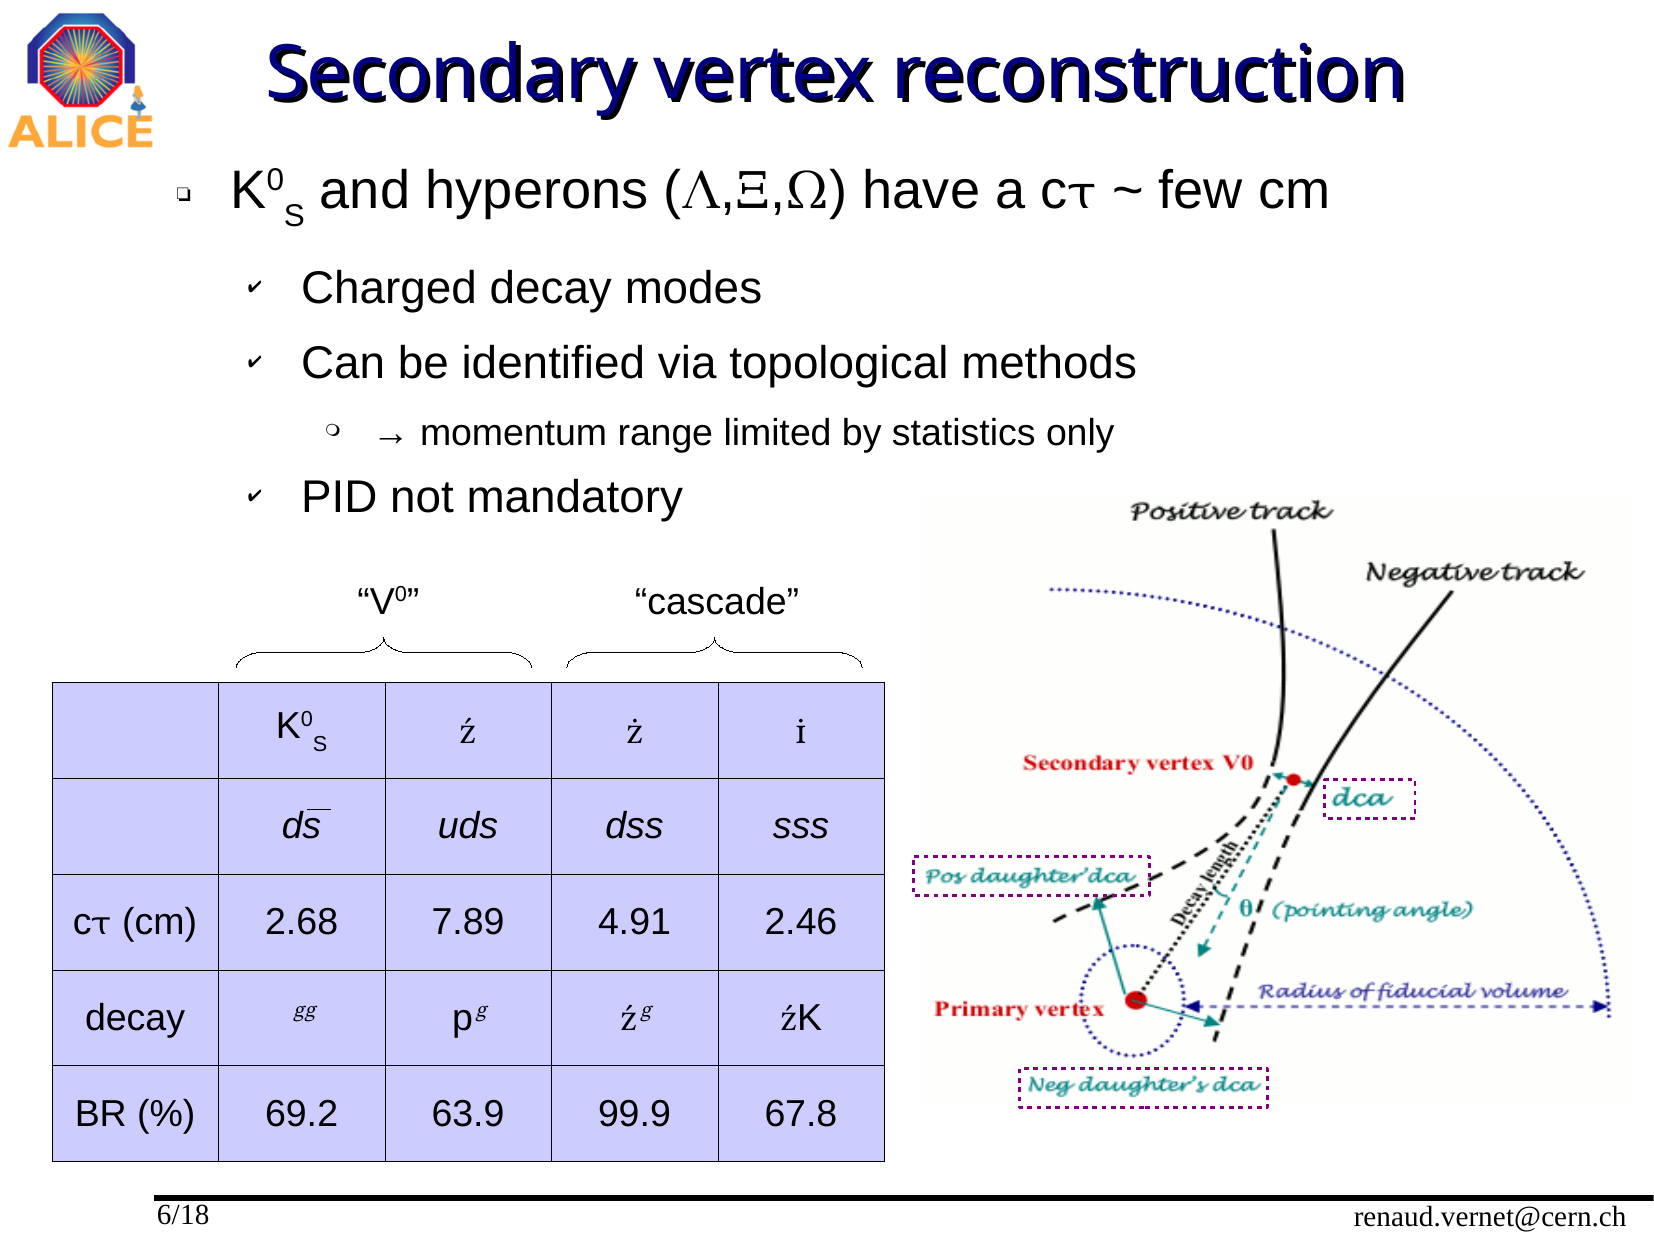

# Secondary vertex reconstruction
K0S and hyperons (,,) have a c ~ few cm
Charged decay modes
Can be identified via topological methods
→ momentum range limited by statistics only
PID not mandatory
“V0”
“cascade”
| | K0S |  |  |  |
| --- | --- | --- | --- | --- |
| | ds | uds | dss | sss |
| c (cm) | 2.68 | 7.89 | 4.91 | 2.46 |
| decay |  | p |  | K |
| BR (%) | 69.2 | 63.9 | 99.9 | 67.8 |